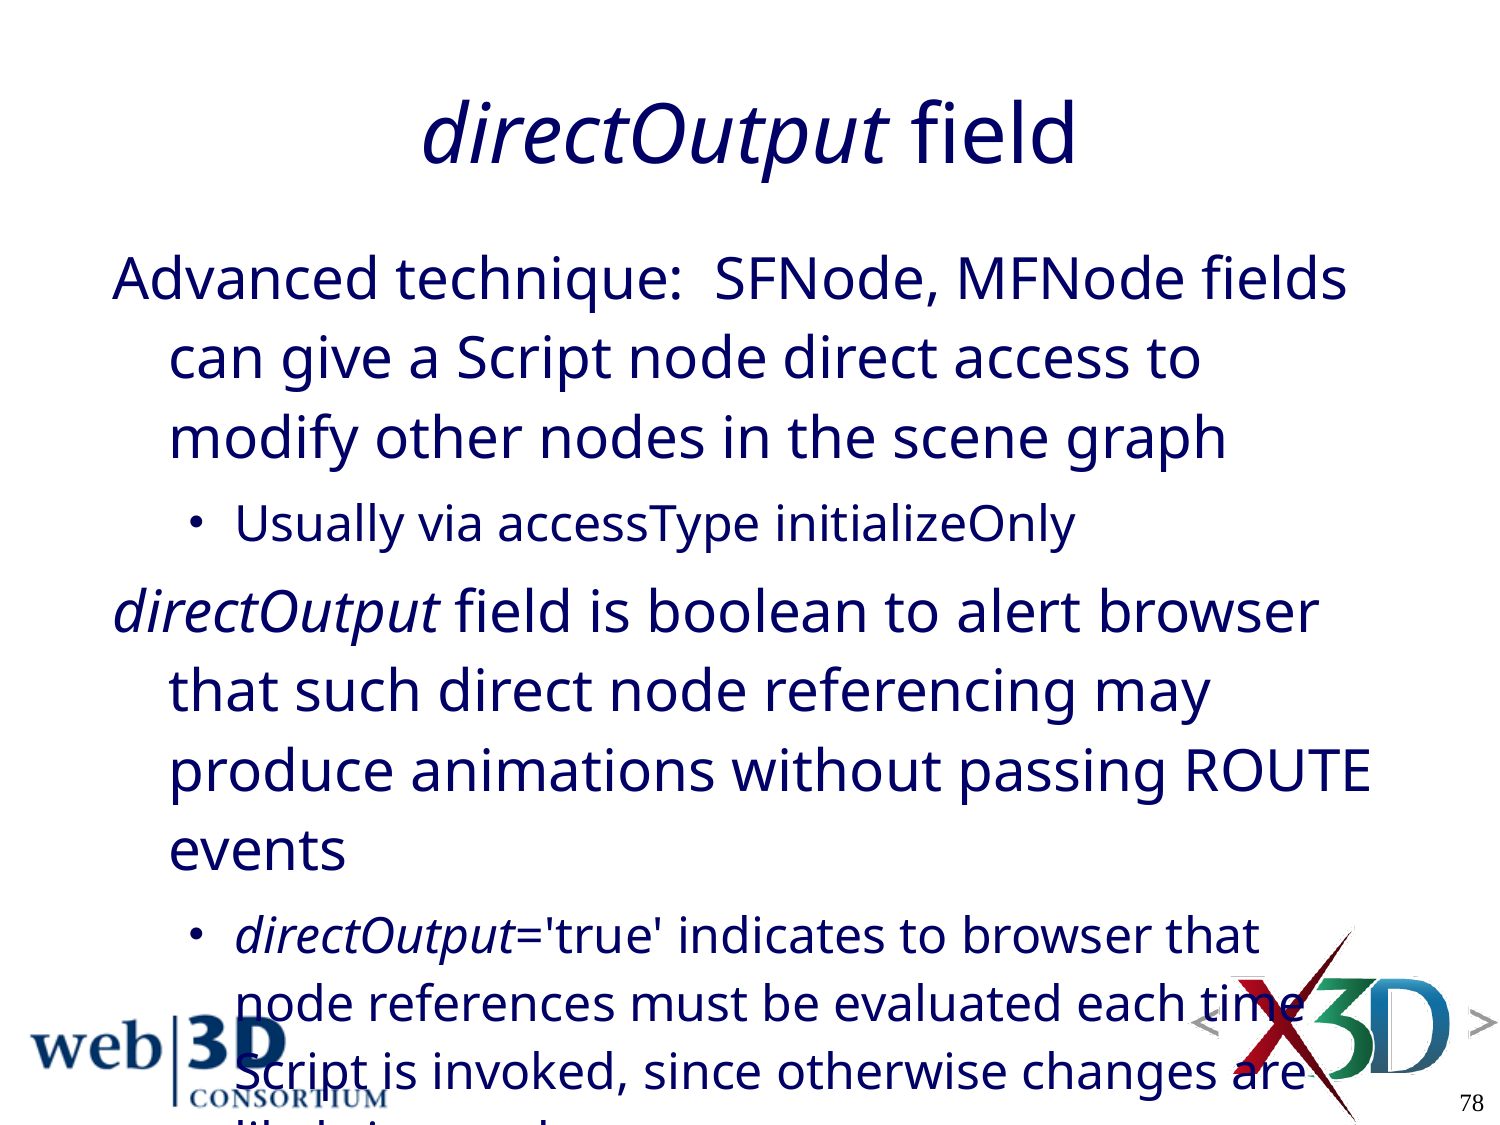

# directOutput field
Advanced technique: SFNode, MFNode fields can give a Script node direct access to modify other nodes in the scene graph
Usually via accessType initializeOnly
directOutput field is boolean to alert browser that such direct node referencing may produce animations without passing ROUTE events
directOutput='true' indicates to browser that node references must be evaluated each time Script is invoked, since otherwise changes are likely ignored
Otherwise directOutput='false' is default